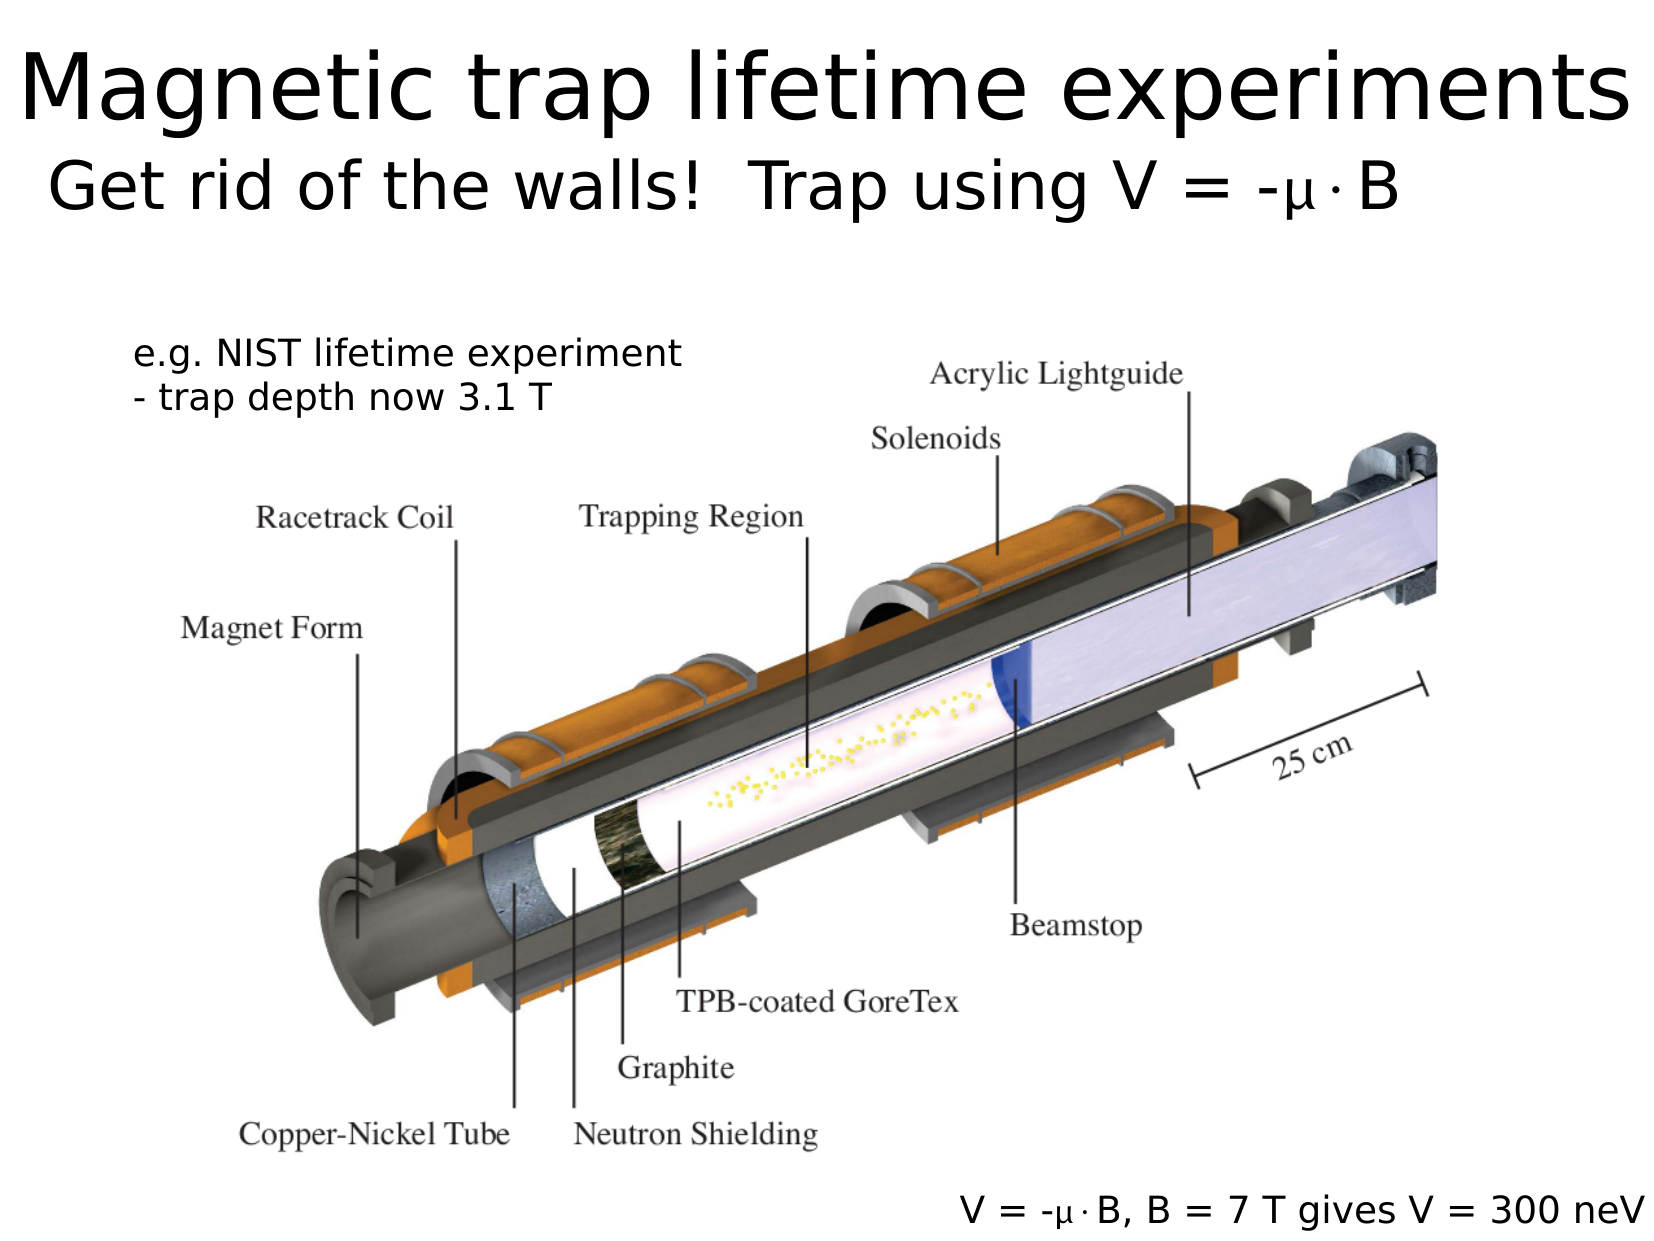

# Magnetic trap lifetime experiments
Get rid of the walls! Trap using V = -B
e.g. NIST lifetime experiment
- trap depth now 3.1 T
V = -B, B = 7 T gives V = 300 neV